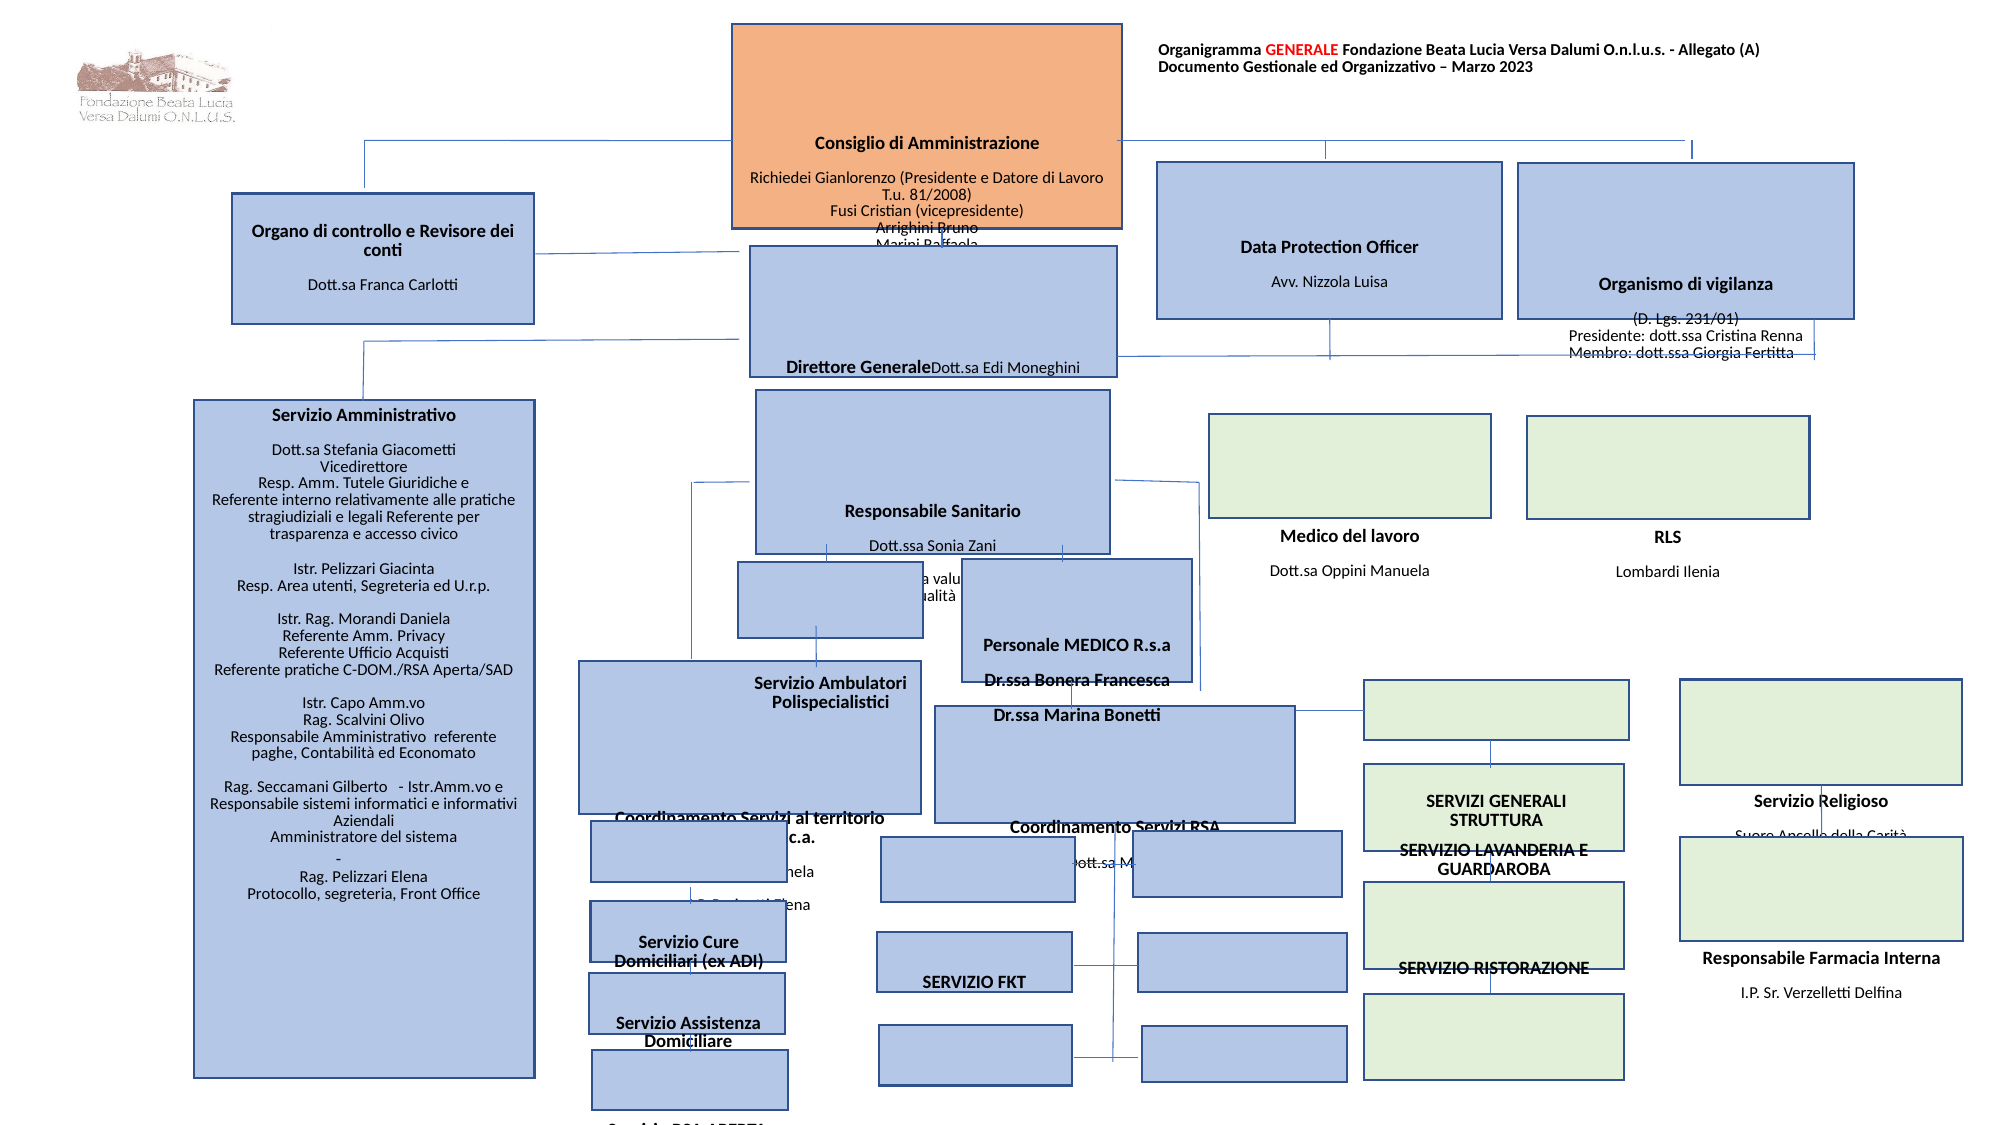

Organigramma GENERALE Fondazione Beata Lucia Versa Dalumi O.n.l.u.s. - Allegato (A)
Documento Gestionale ed Organizzativo – Marzo 2023
Consiglio di Amministrazione
Richiedei Gianlorenzo (Presidente e Datore di Lavoro T.u. 81/2008)
Fusi Cristian (vicepresidente)
Arrighini Bruno
Marini Raffaela
Lombardi Gian Luca
Data Protection Officer
Avv. Nizzola Luisa
Organismo di vigilanza
(D. Lgs. 231/01)
Presidente: dott.ssa Cristina Renna
Membro: dott.ssa Giorgia Fertitta
Organo di controllo e Revisore dei conti
Dott.sa Franca Carlotti
Direttore GeneraleDott.sa Edi Moneghini
Resp. Formazione
Membro equipe per la valutaz. e miglioramento qualità
Responsabile Sanitario
Dott.ssa Sonia Zani
Membro equipe per la valutaz. e miglior. della qualità
Servizio Amministrativo
Dott.sa Stefania Giacometti
Vicedirettore
Resp. Amm. Tutele Giuridiche e
Referente interno relativamente alle pratiche stragiudiziali e legali Referente per trasparenza e accesso civico
Istr. Pelizzari Giacinta
Resp. Area utenti, Segreteria ed U.r.p.
Istr. Rag. Morandi Daniela
Referente Amm. Privacy
Referente Ufficio Acquisti
Referente pratiche C-DOM./RSA Aperta/SAD
Istr. Capo Amm.vo
Rag. Scalvini Olivo
Responsabile Amministrativo referente paghe, Contabilità ed Economato
Rag. Seccamani Gilberto - Istr.Amm.vo e Responsabile sistemi informatici e informativi Aziendali
Amministratore del sistema
Rag. Pelizzari Elena
Protocollo, segreteria, Front Office
Medico del lavoro
Dott.sa Oppini Manuela
RLS
Lombardi Ilenia
Personale MEDICO R.s.a
Dr.ssa Bonera Francesca
Dr.ssa Marina Bonetti
Servizio Ambulatori Polispecialistici
Coordinamento Servizi al territorio (CSSA) - ref. I.c.a.
I.D. Alberti Michela
I.P. Pasinetti Elena
Servizio Religioso
Suore Ancelle della Carità
Don Paolo Morbio
SERVIZI GENERALI STRUTTURA
Coordinamento Servizi RSA
(CSSA) Dott.sa Munoz Sandra
SERVIZIO LAVANDERIA E GUARDAROBA
Servizio Cure Domiciliari (ex ADI)
Servizio OSS/ASA
Responsabile Farmacia Interna
I.P. Sr. Verzelletti Delfina
SERVIZIO RISTORAZIONE
Servizio Assistenza Domiciliare
SERVIZIO FKT
Servizio PSICOLOGICO in appalto
Servizio EDUCATIVO/ ANIMAZIONE in appalto
Servizio RSA APERTA
PERSONALE AREA TECNICO MANUTENTIVA
RSPP Buccio Paolo
Servizio INFERMIERISTICO
VOLONTARI
Pasti a domicilio